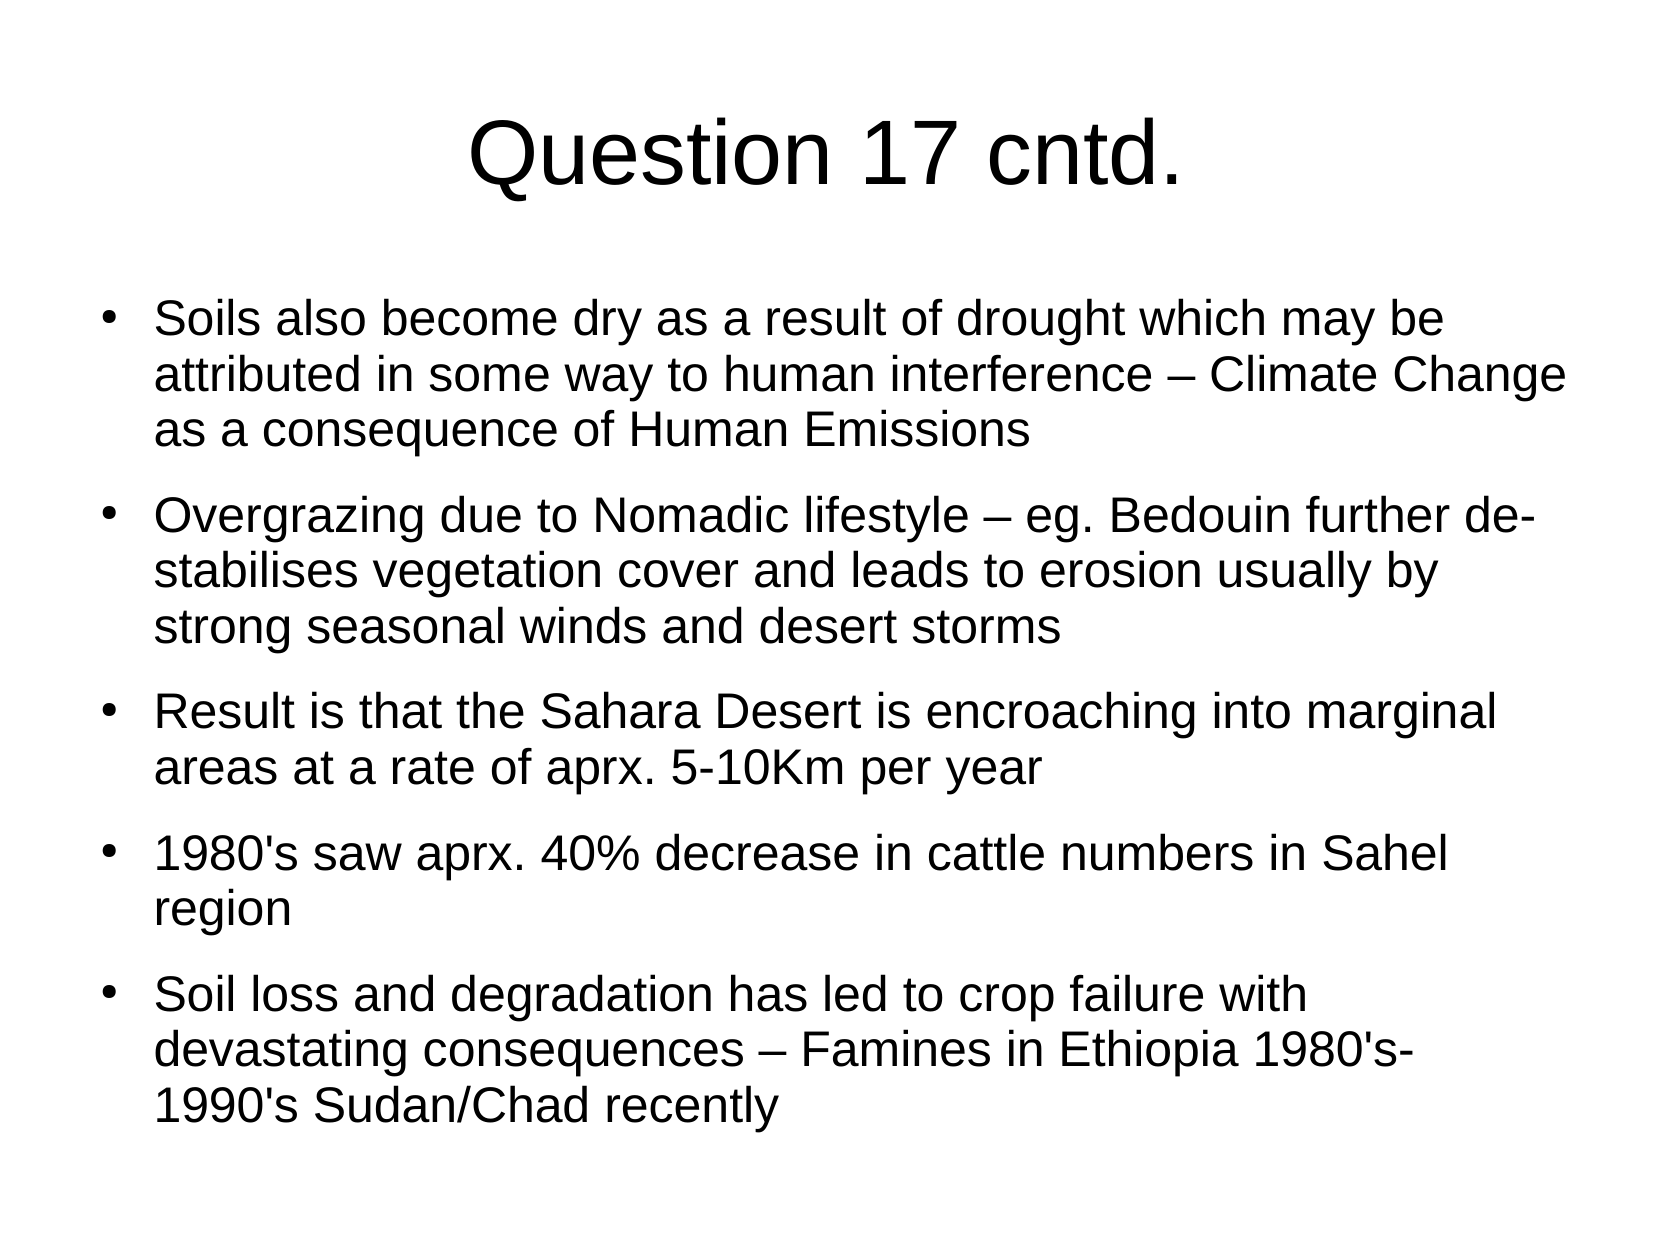

# Question 17 cntd.
Soils also become dry as a result of drought which may be attributed in some way to human interference – Climate Change as a consequence of Human Emissions
Overgrazing due to Nomadic lifestyle – eg. Bedouin further de-stabilises vegetation cover and leads to erosion usually by strong seasonal winds and desert storms
Result is that the Sahara Desert is encroaching into marginal areas at a rate of aprx. 5-10Km per year
1980's saw aprx. 40% decrease in cattle numbers in Sahel region
Soil loss and degradation has led to crop failure with devastating consequences – Famines in Ethiopia 1980's- 1990's Sudan/Chad recently